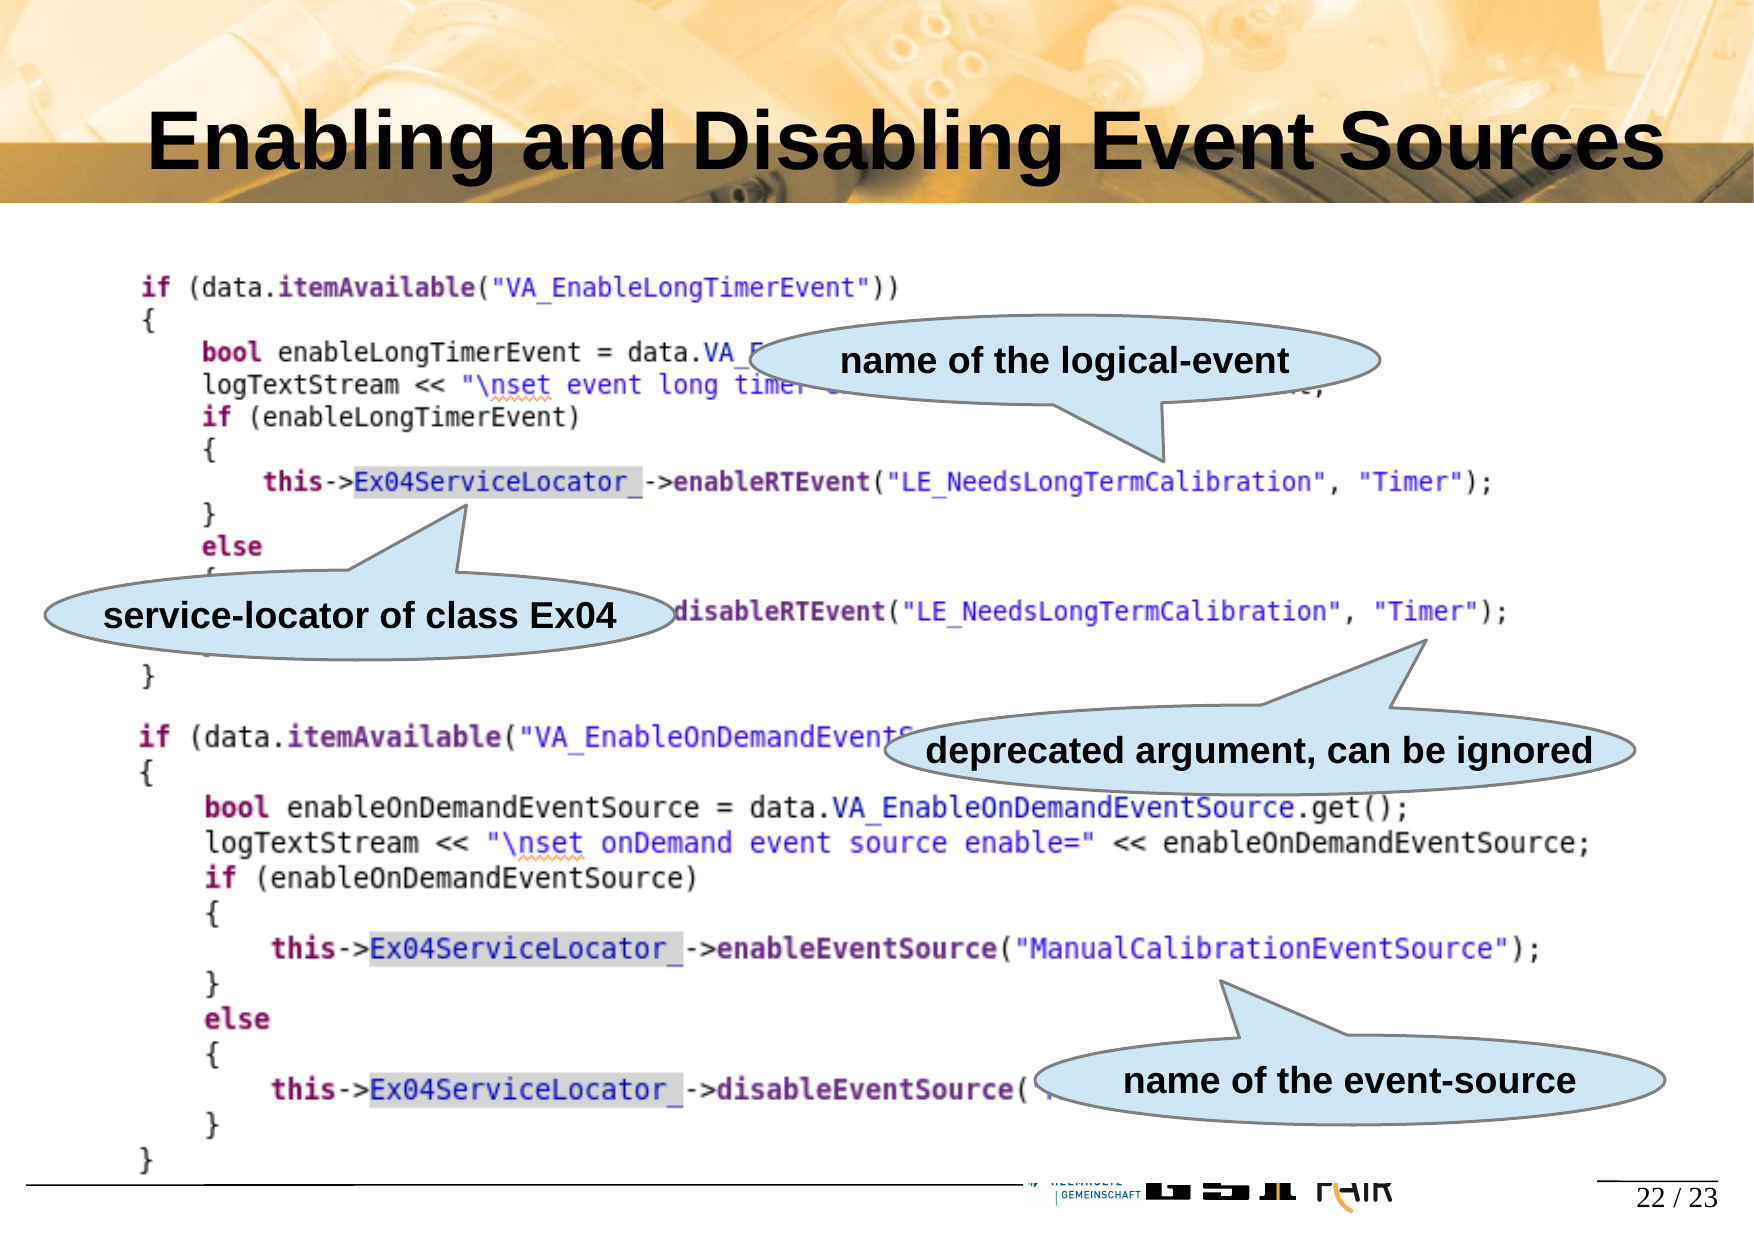

# Enabling and Disabling Event Sources
name of the logical-event
service-locator of class Ex04
deprecated argument, can be ignored
name of the event-source
22